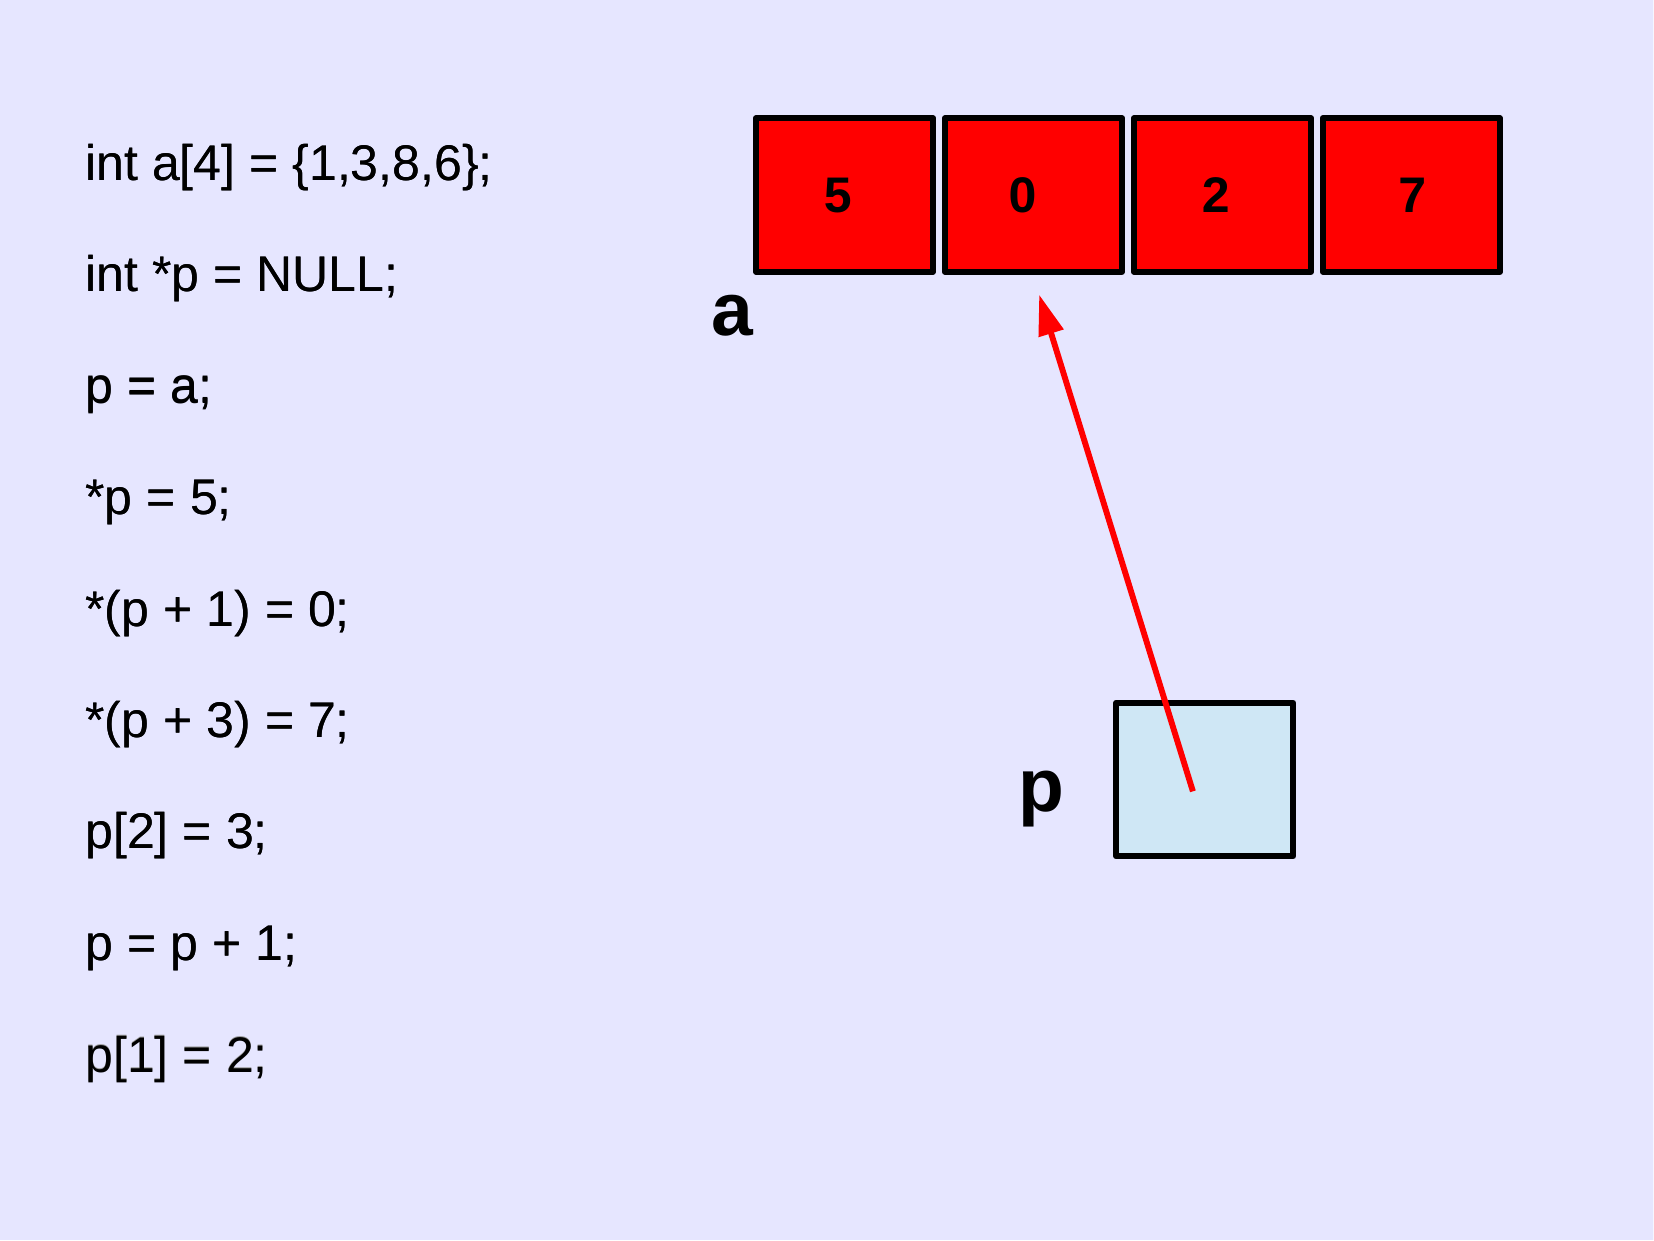

int a[4] = {1,3,8,6};
int *p = NULL;
p = a;
*p = 5;
*(p + 1) = 0;
*(p + 3) = 7;
p[2] = 3;
p = p + 1;
p[1] = 2;
int a[4] = {1,3,8,6};
int *p = NULL;
p = a;
*p = 5;
*(p + 1) = 0;
*(p + 3) = 7;
p[2] = 3;
p = p + 1;
p[1] = 2;
5
0
2
7
a
p